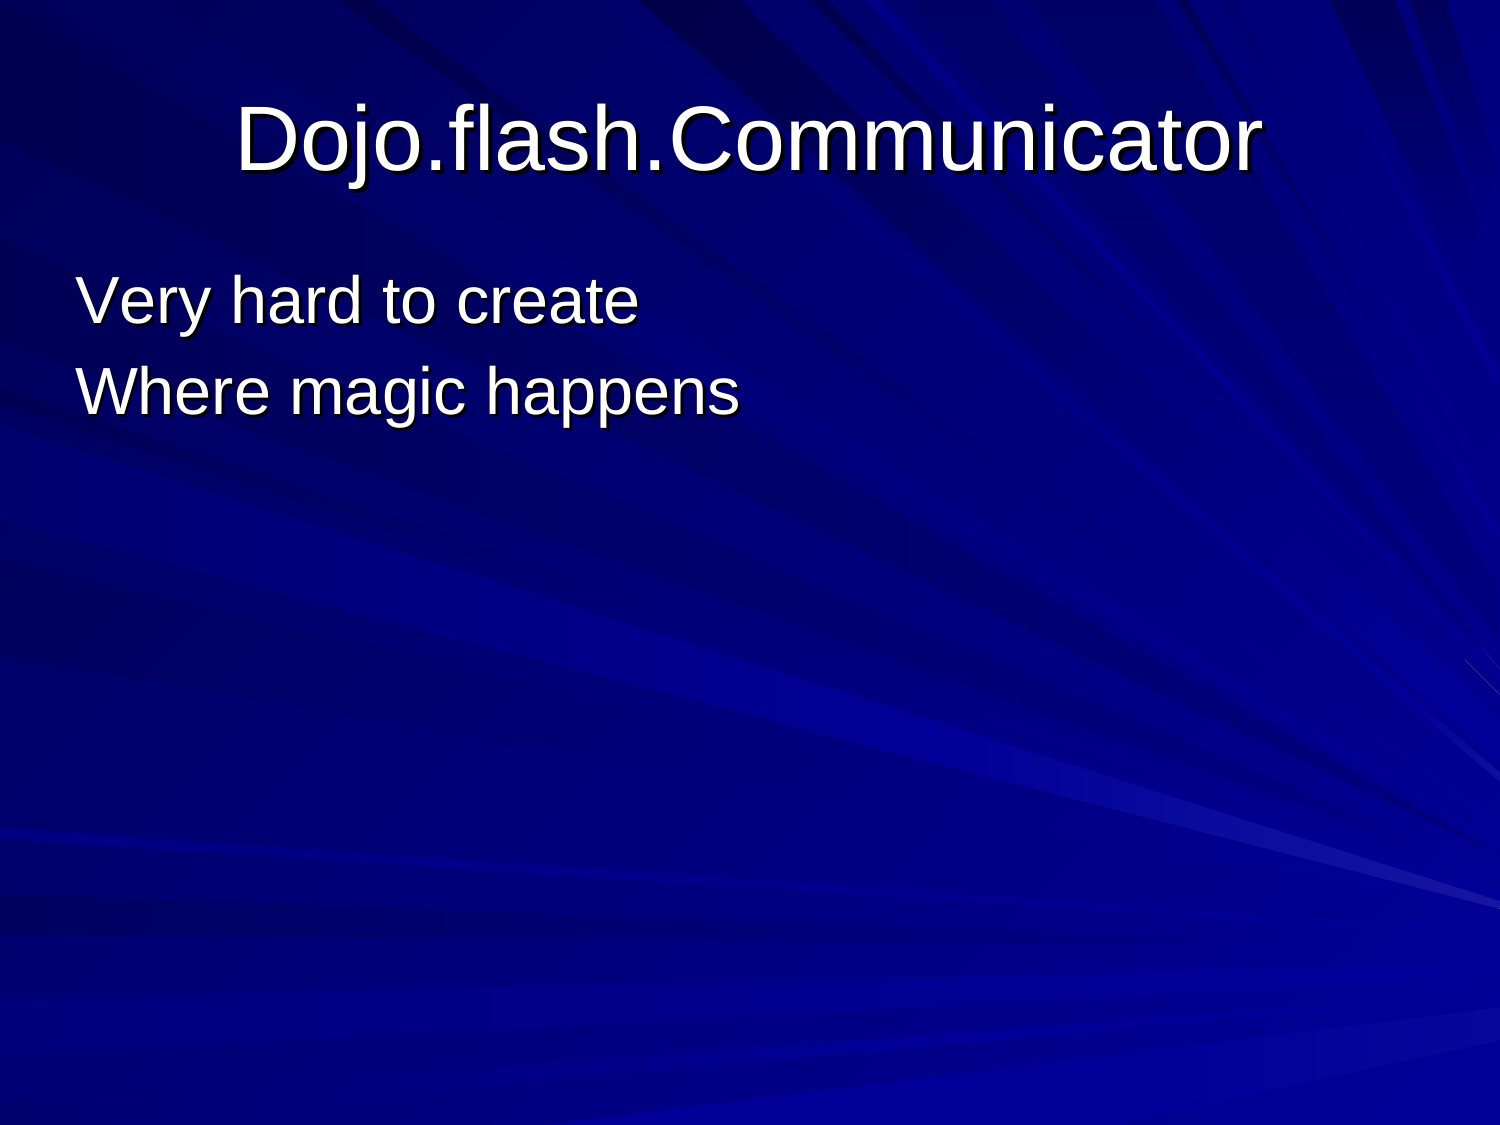

# Dojo.flash.Communicator
Very hard to create
Where magic happens